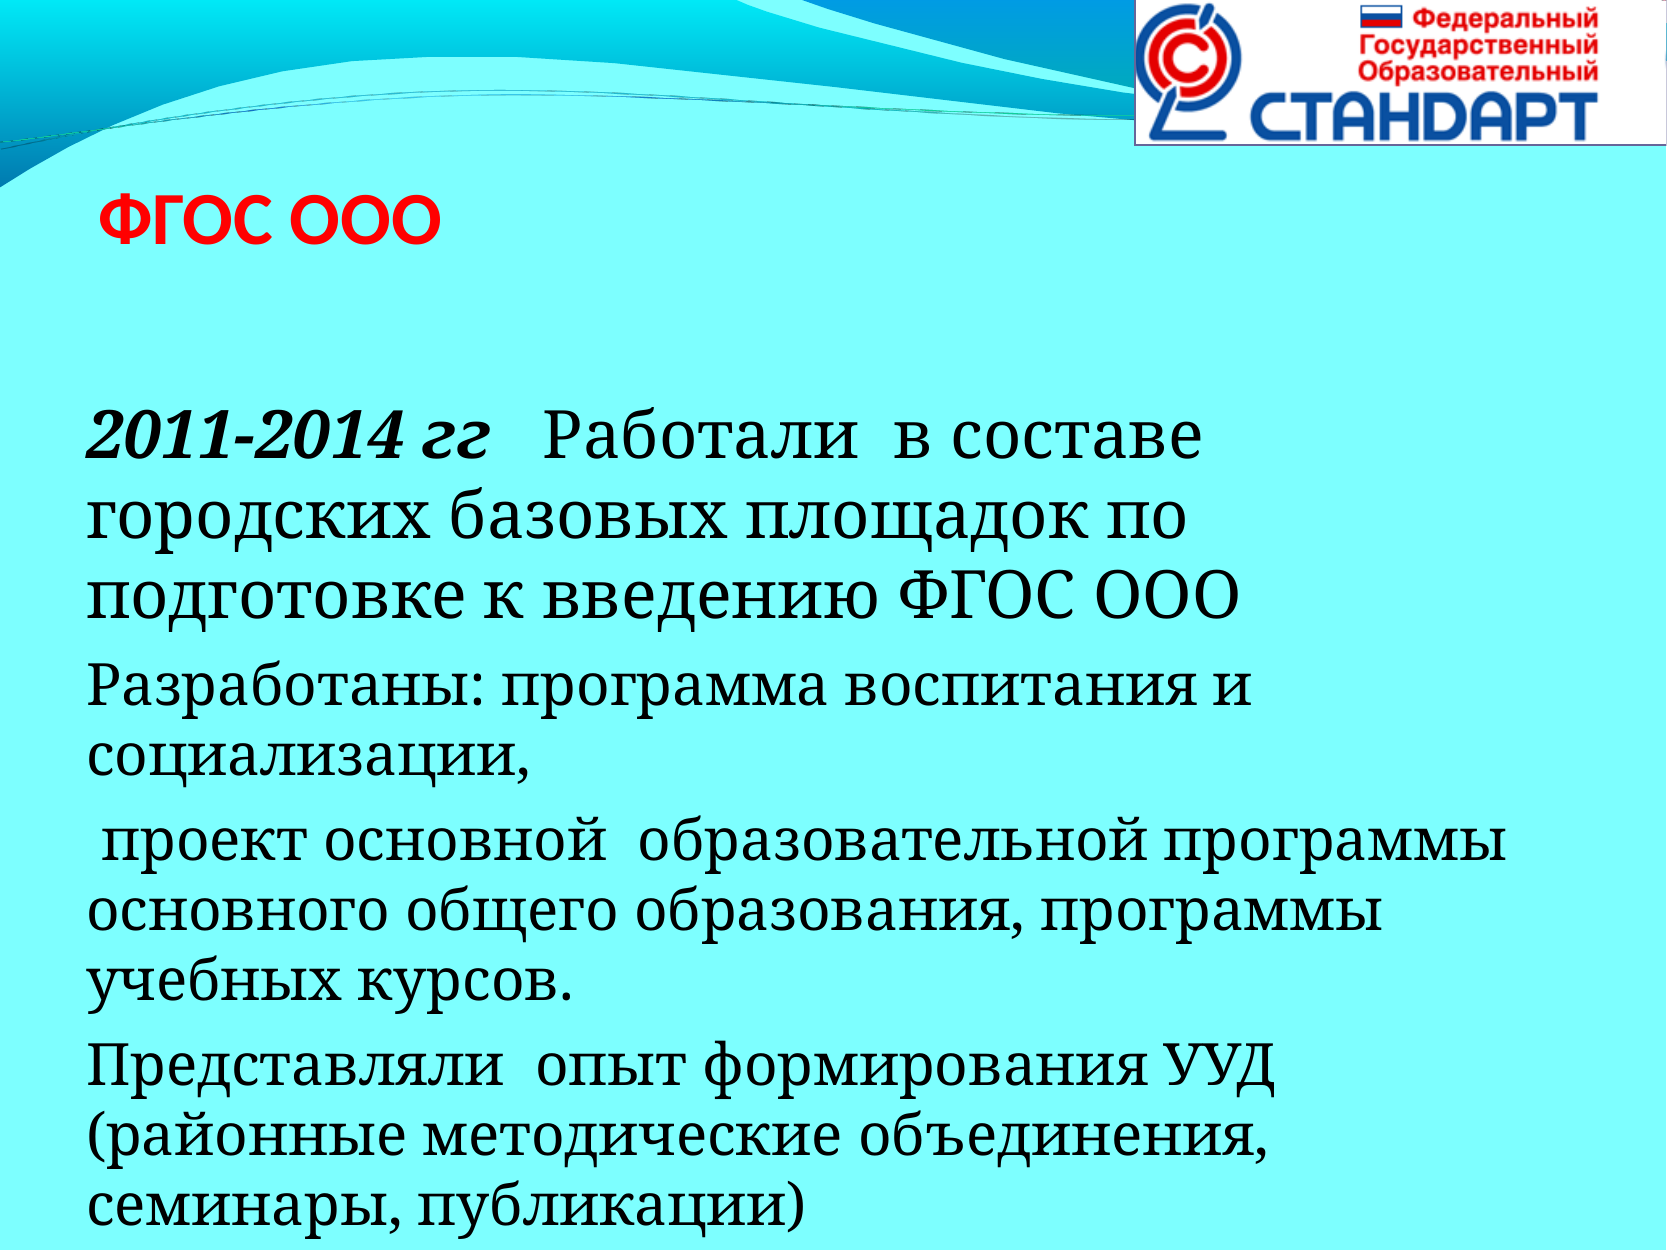

# ФГОС ООО
2011-2014 гг Работали в составе городских базовых площадок по подготовке к введению ФГОС ООО
Разработаны: программа воспитания и социализации,
 проект основной образовательной программы основного общего образования, программы учебных курсов.
Представляли опыт формирования УУД (районные методические объединения, семинары, публикации)